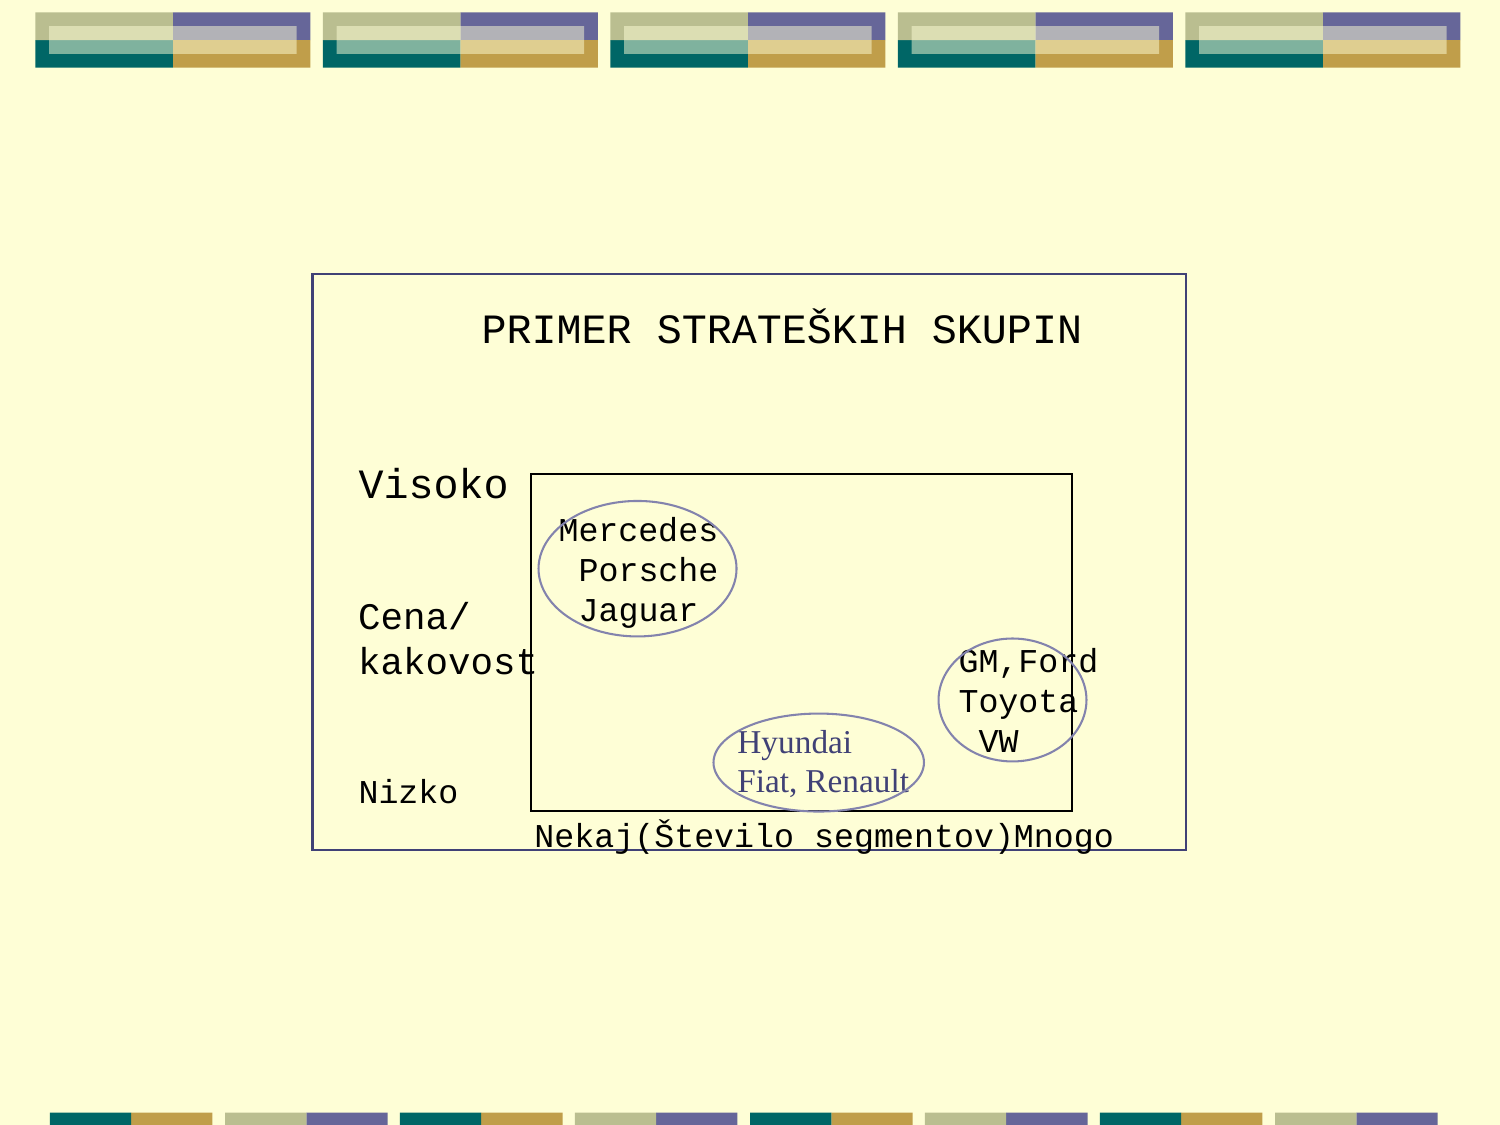

PRIMER STRATEŠKIH SKUPIN
Visoko
 Mercedes
 Porsche
 Jaguar
Cena/
kakovost
 GM,Ford
 Toyota
 VW
Hyundai
Fiat, Renault
Nizko
 Nekaj(Število segmentov)Mnogo